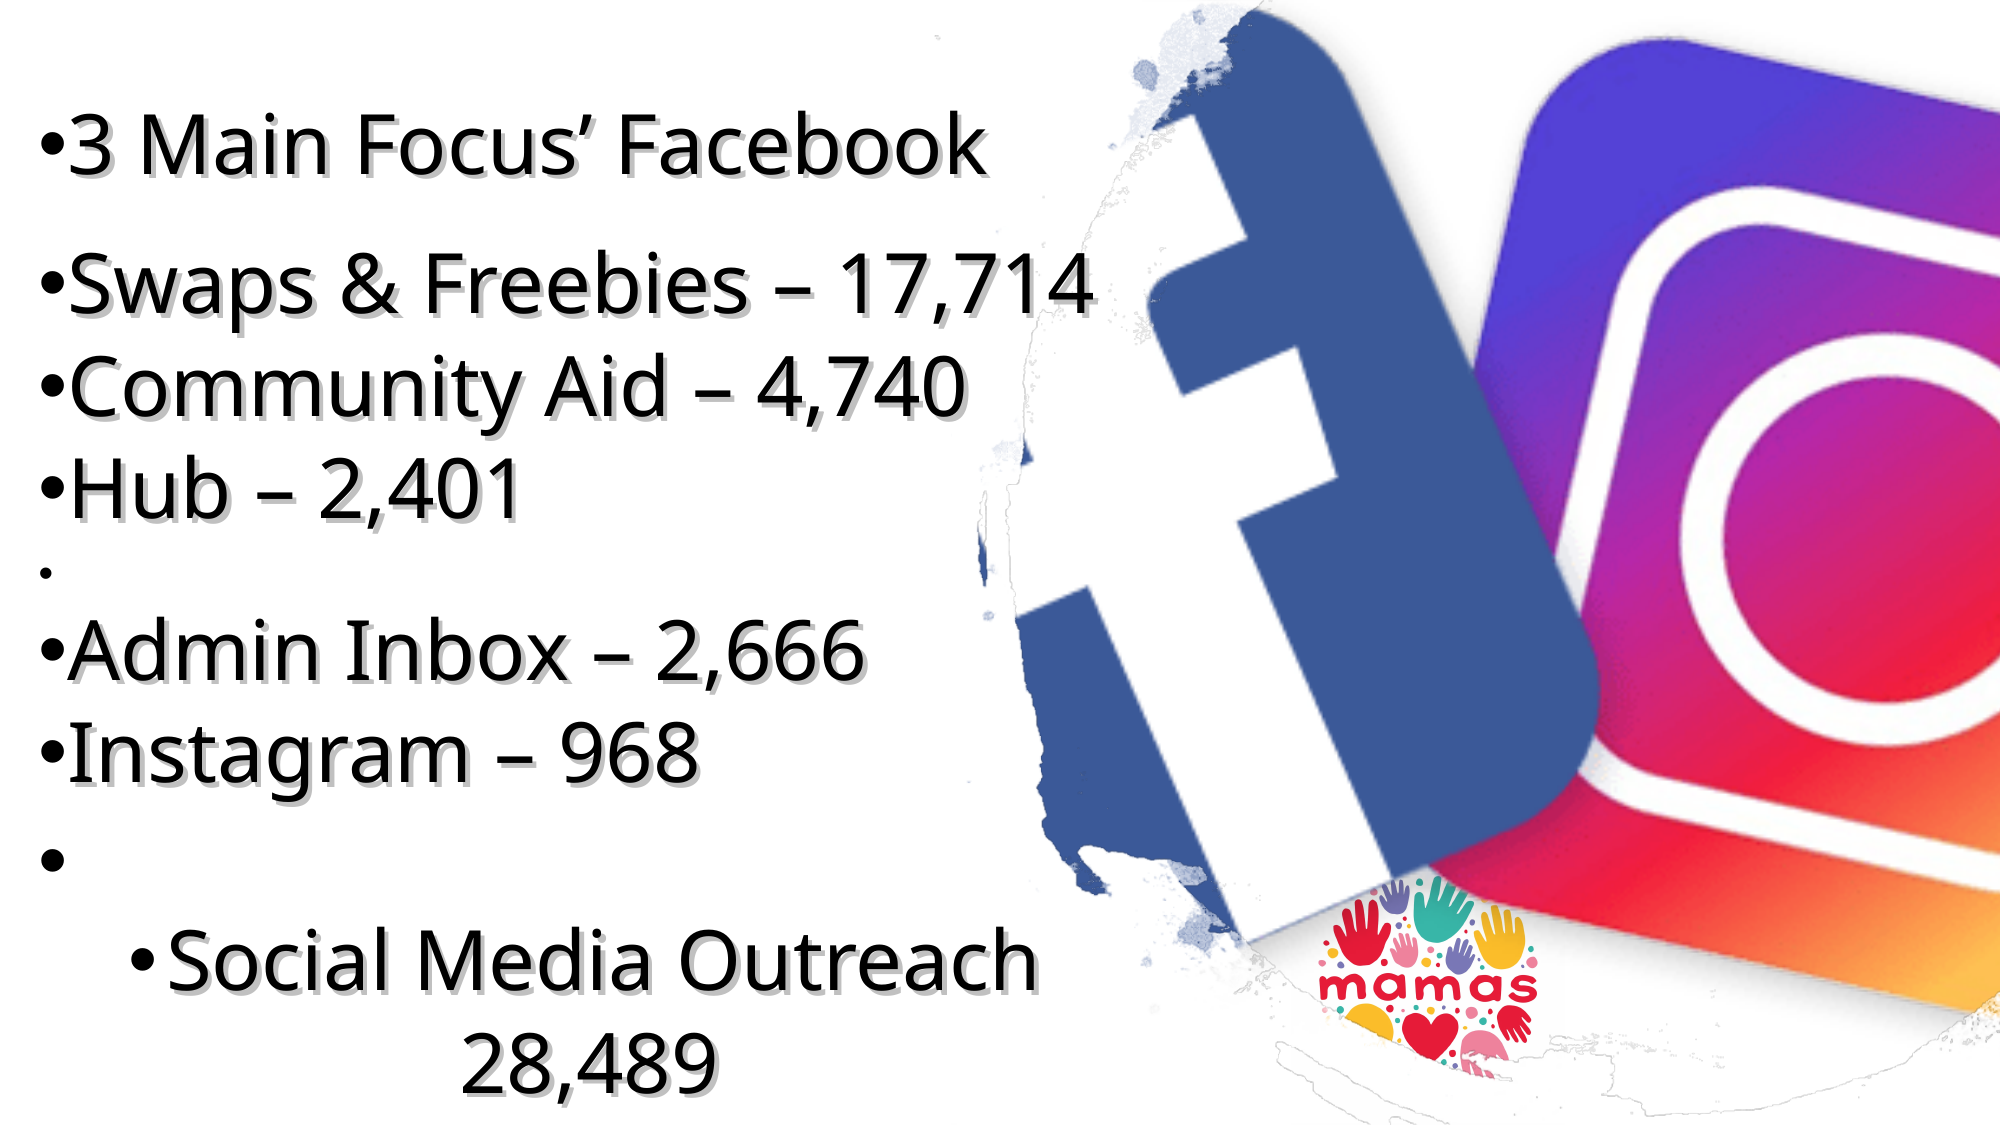

3 Main Focus’ Facebook
Swaps & Freebies – 17,714
Community Aid – 4,740
Hub – 2,401
Admin Inbox – 2,666
Instagram – 968
Social Media Outreach
28,489